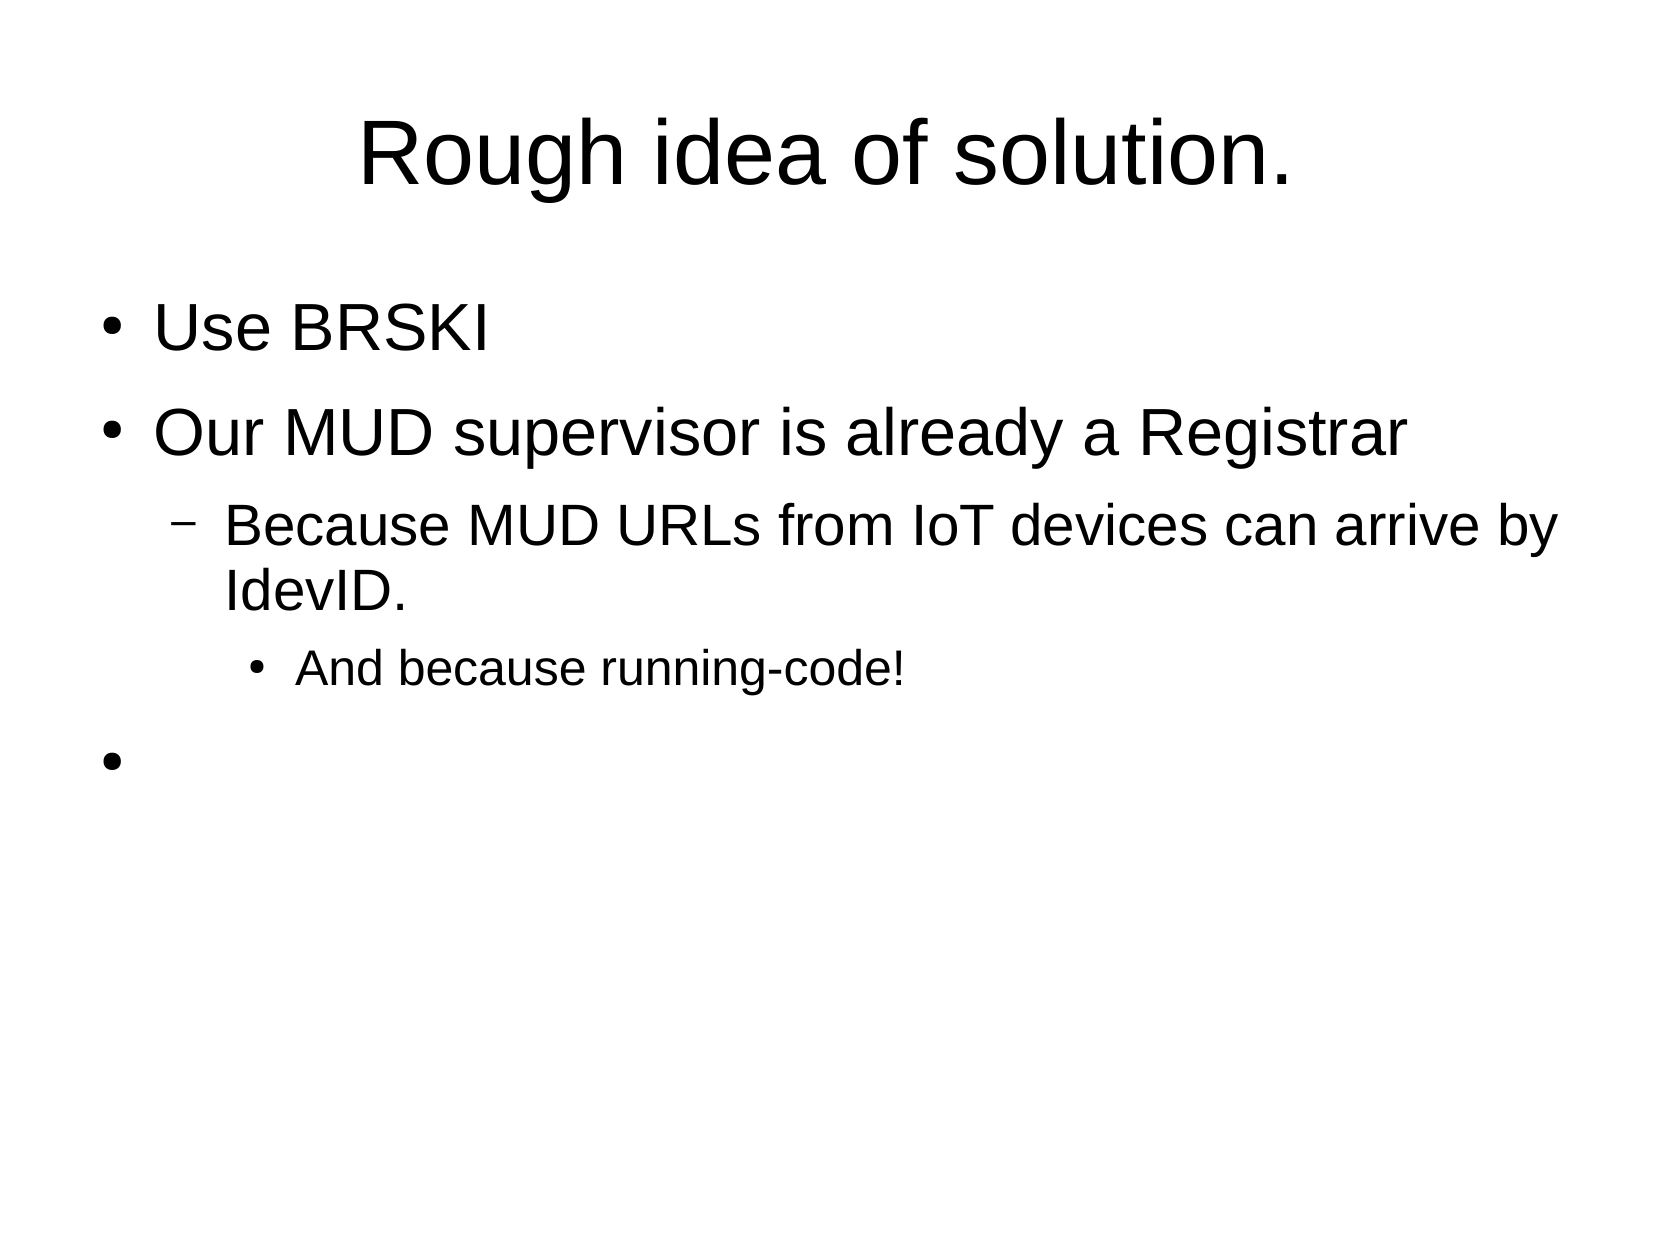

# Rough idea of solution.
Use BRSKI
Our MUD supervisor is already a Registrar
Because MUD URLs from IoT devices can arrive by IdevID.
And because running-code!